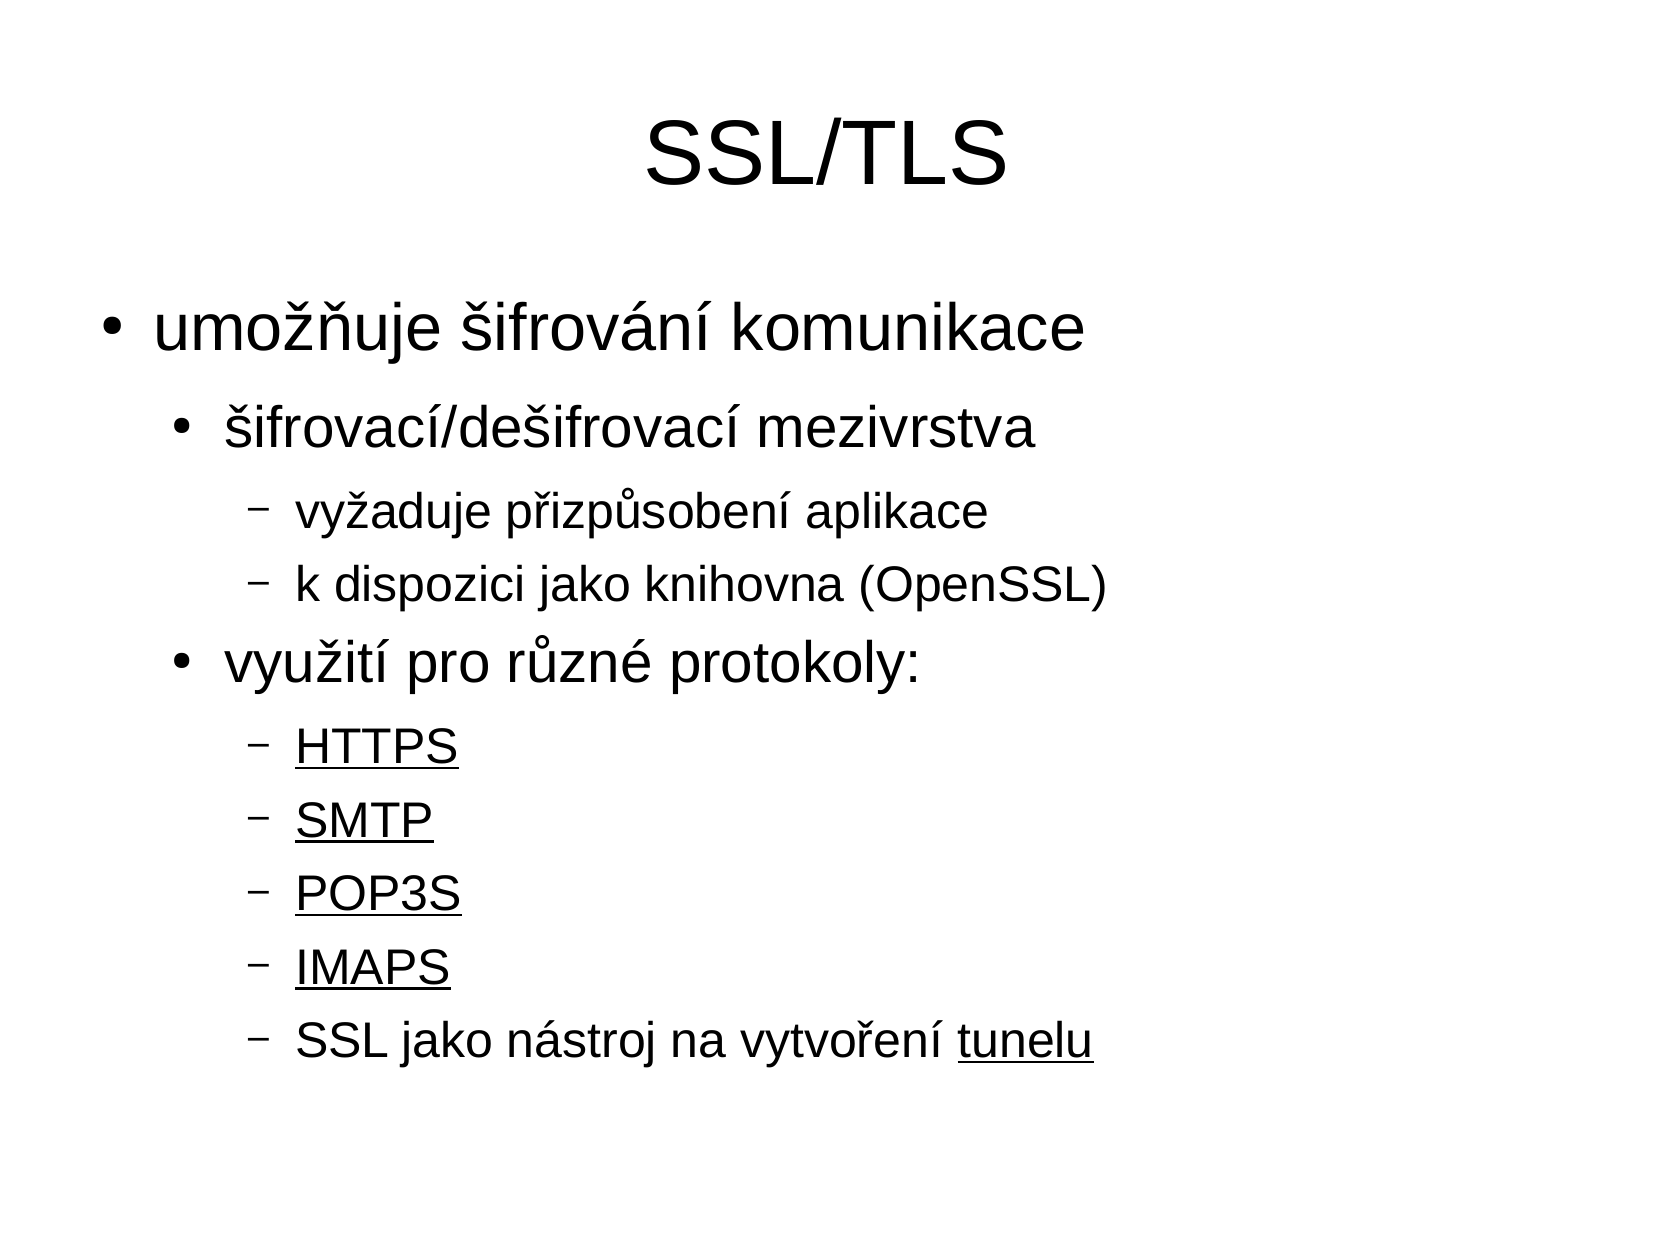

# SSL/TLS
umožňuje šifrování komunikace
šifrovací/dešifrovací mezivrstva
vyžaduje přizpůsobení aplikace
k dispozici jako knihovna (OpenSSL)
využití pro různé protokoly:
HTTPS
SMTP
POP3S
IMAPS
SSL jako nástroj na vytvoření tunelu